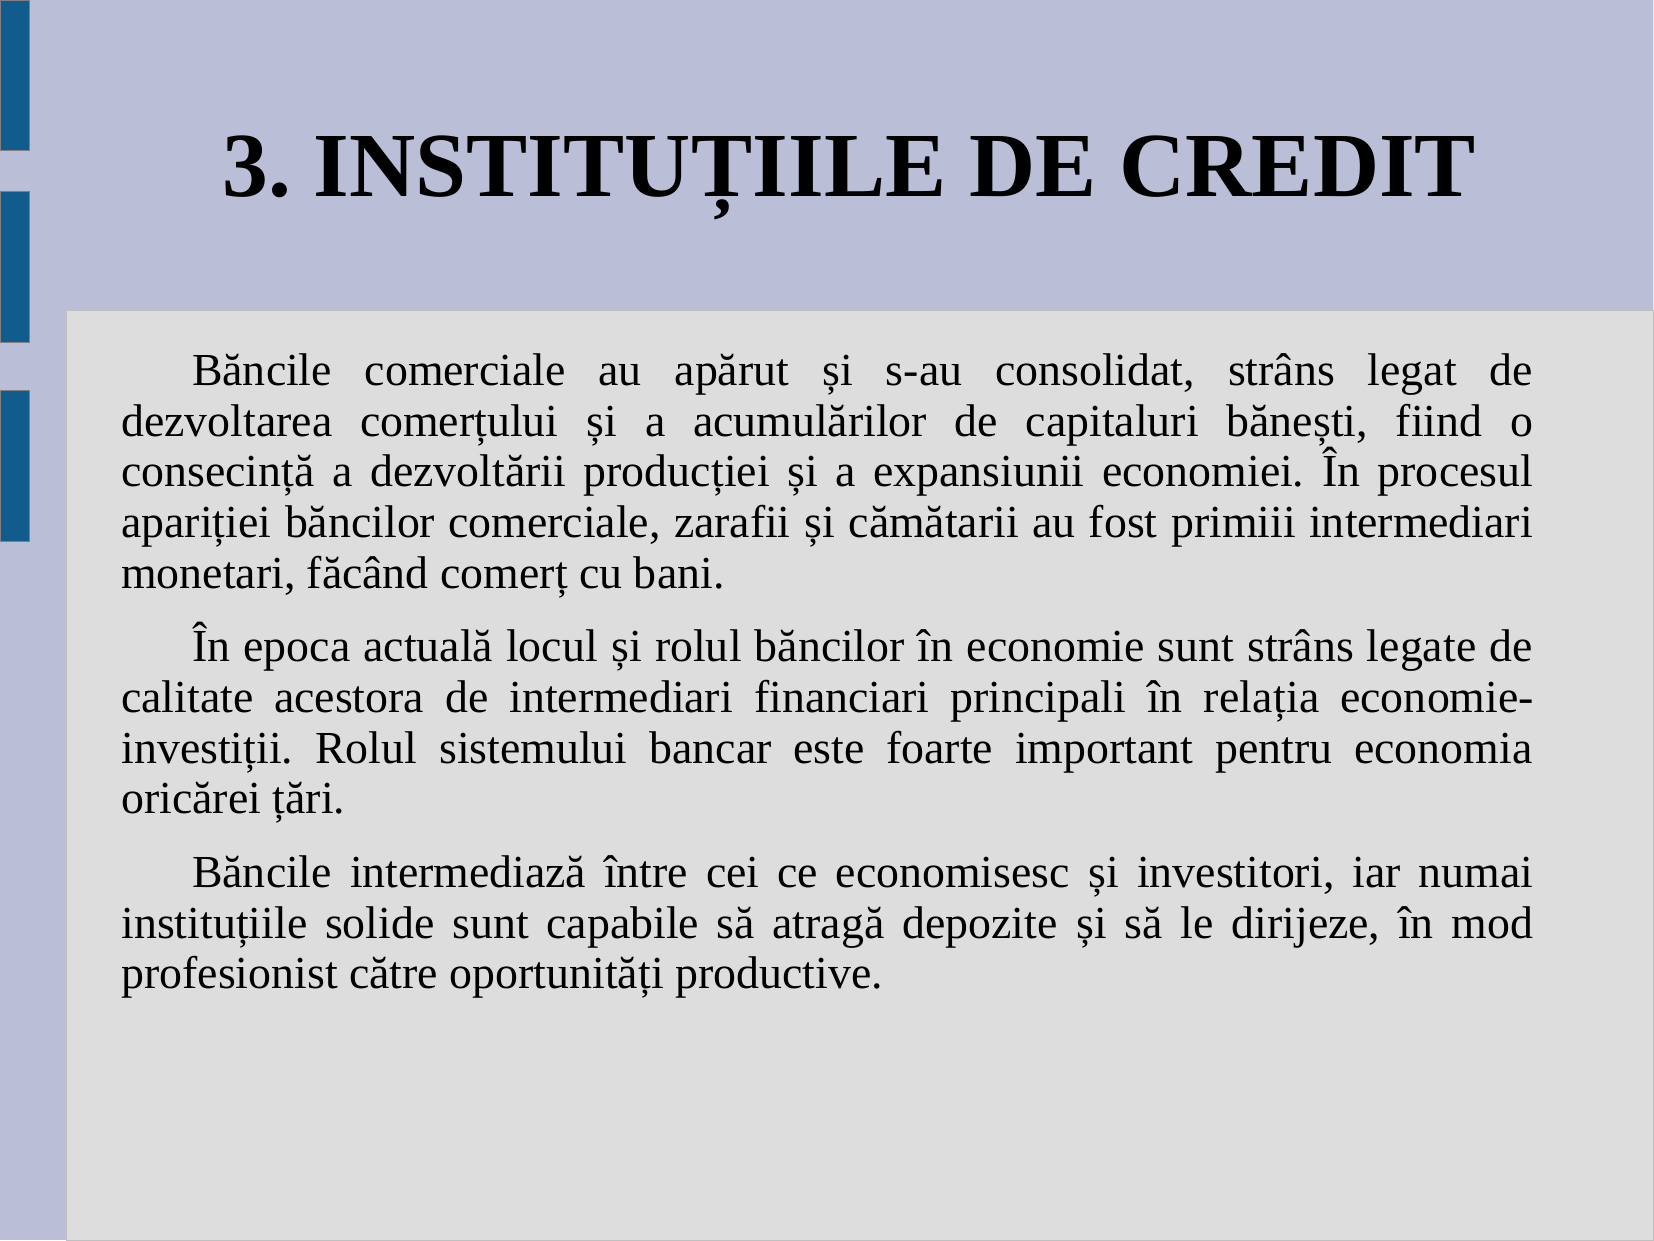

3. INSTITUȚIILE DE CREDIT
# Băncile comerciale au apărut și s-au consolidat, strâns legat de dezvoltarea comerțului și a acumulărilor de capitaluri bănești, fiind o consecință a dezvoltării producției și a expansiunii economiei. În procesul apariției băncilor comerciale, zarafii și cămătarii au fost primiii intermediari monetari, făcând comerț cu bani.
În epoca actuală locul și rolul băncilor în economie sunt strâns legate de calitate acestora de intermediari financiari principali în relația economie-investiții. Rolul sistemului bancar este foarte important pentru economia oricărei țări.
Băncile intermediază între cei ce economisesc și investitori, iar numai instituțiile solide sunt capabile să atragă depozite și să le dirijeze, în mod profesionist către oportunități productive.